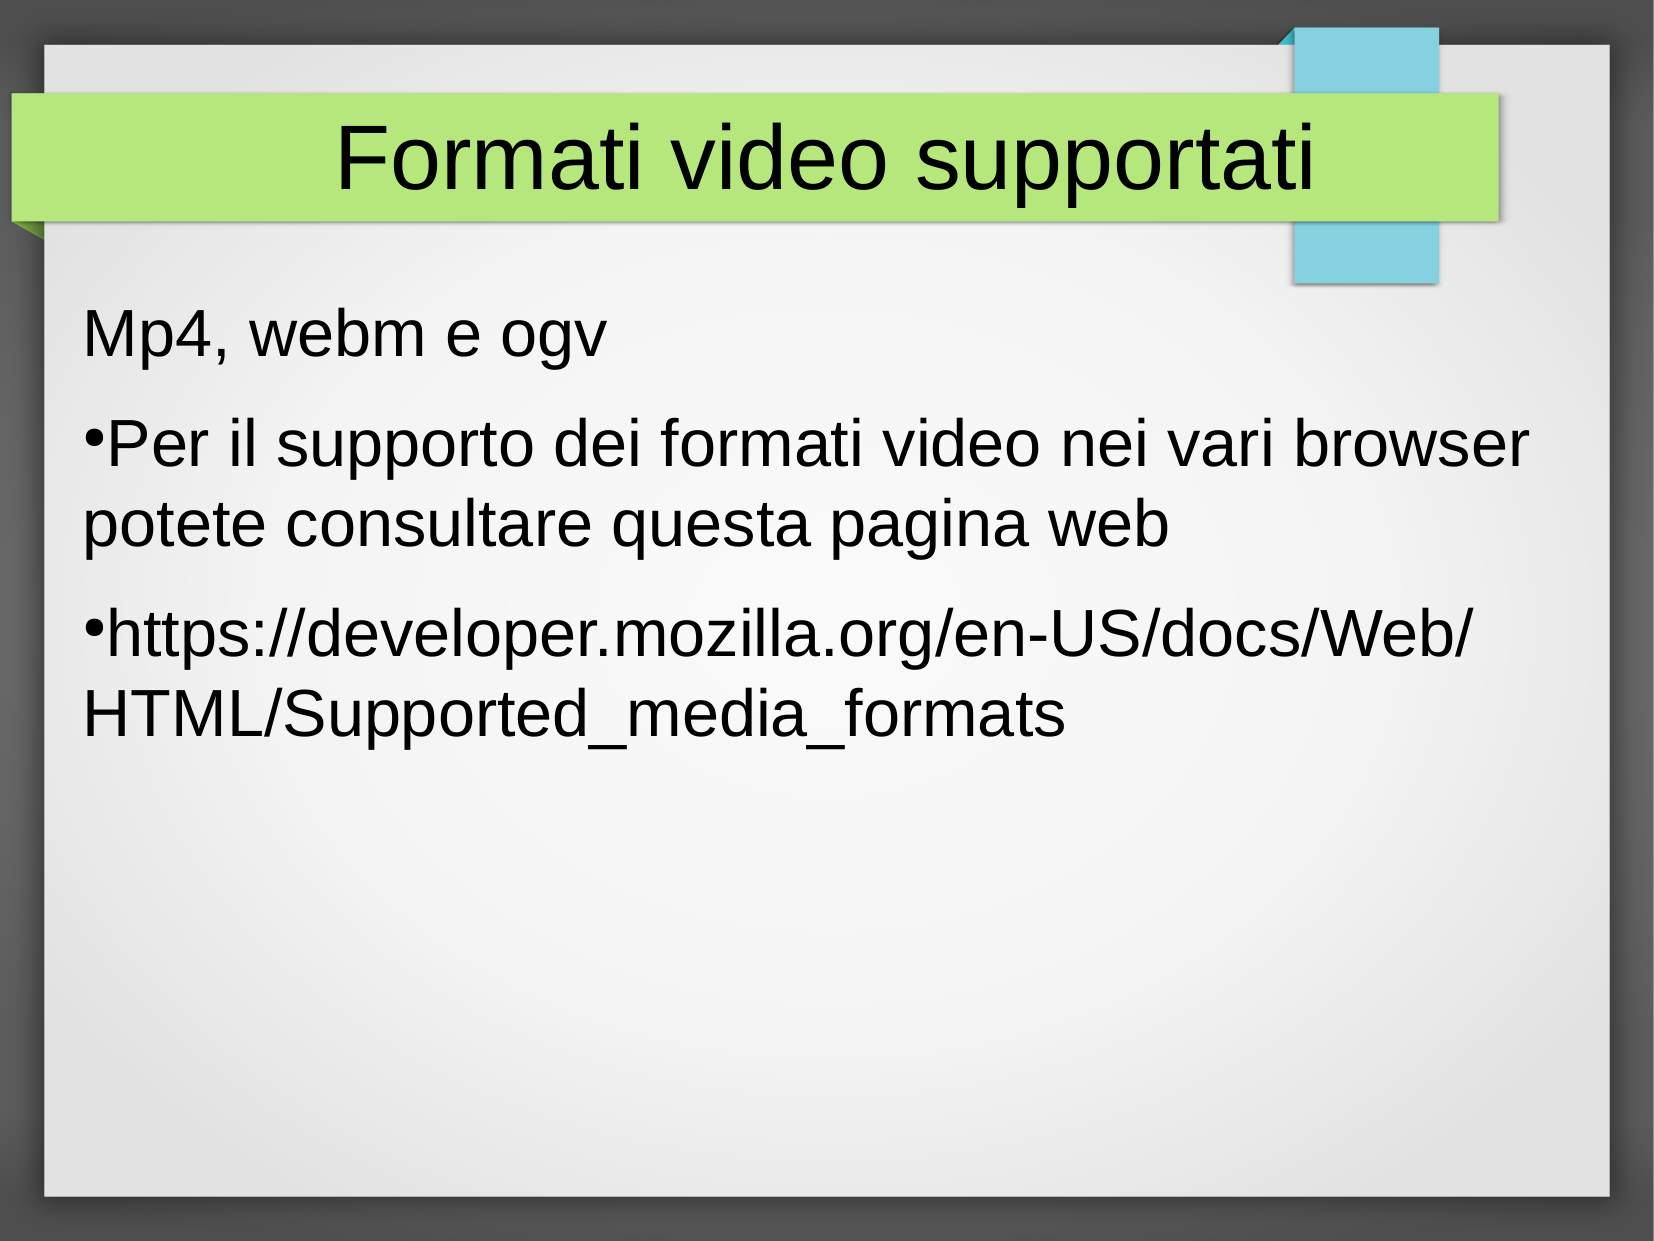

# Formati video supportati
Mp4, webm e ogv
Per il supporto dei formati video nei vari browser potete consultare questa pagina web
https://developer.mozilla.org/en-US/docs/Web/HTML/Supported_media_formats